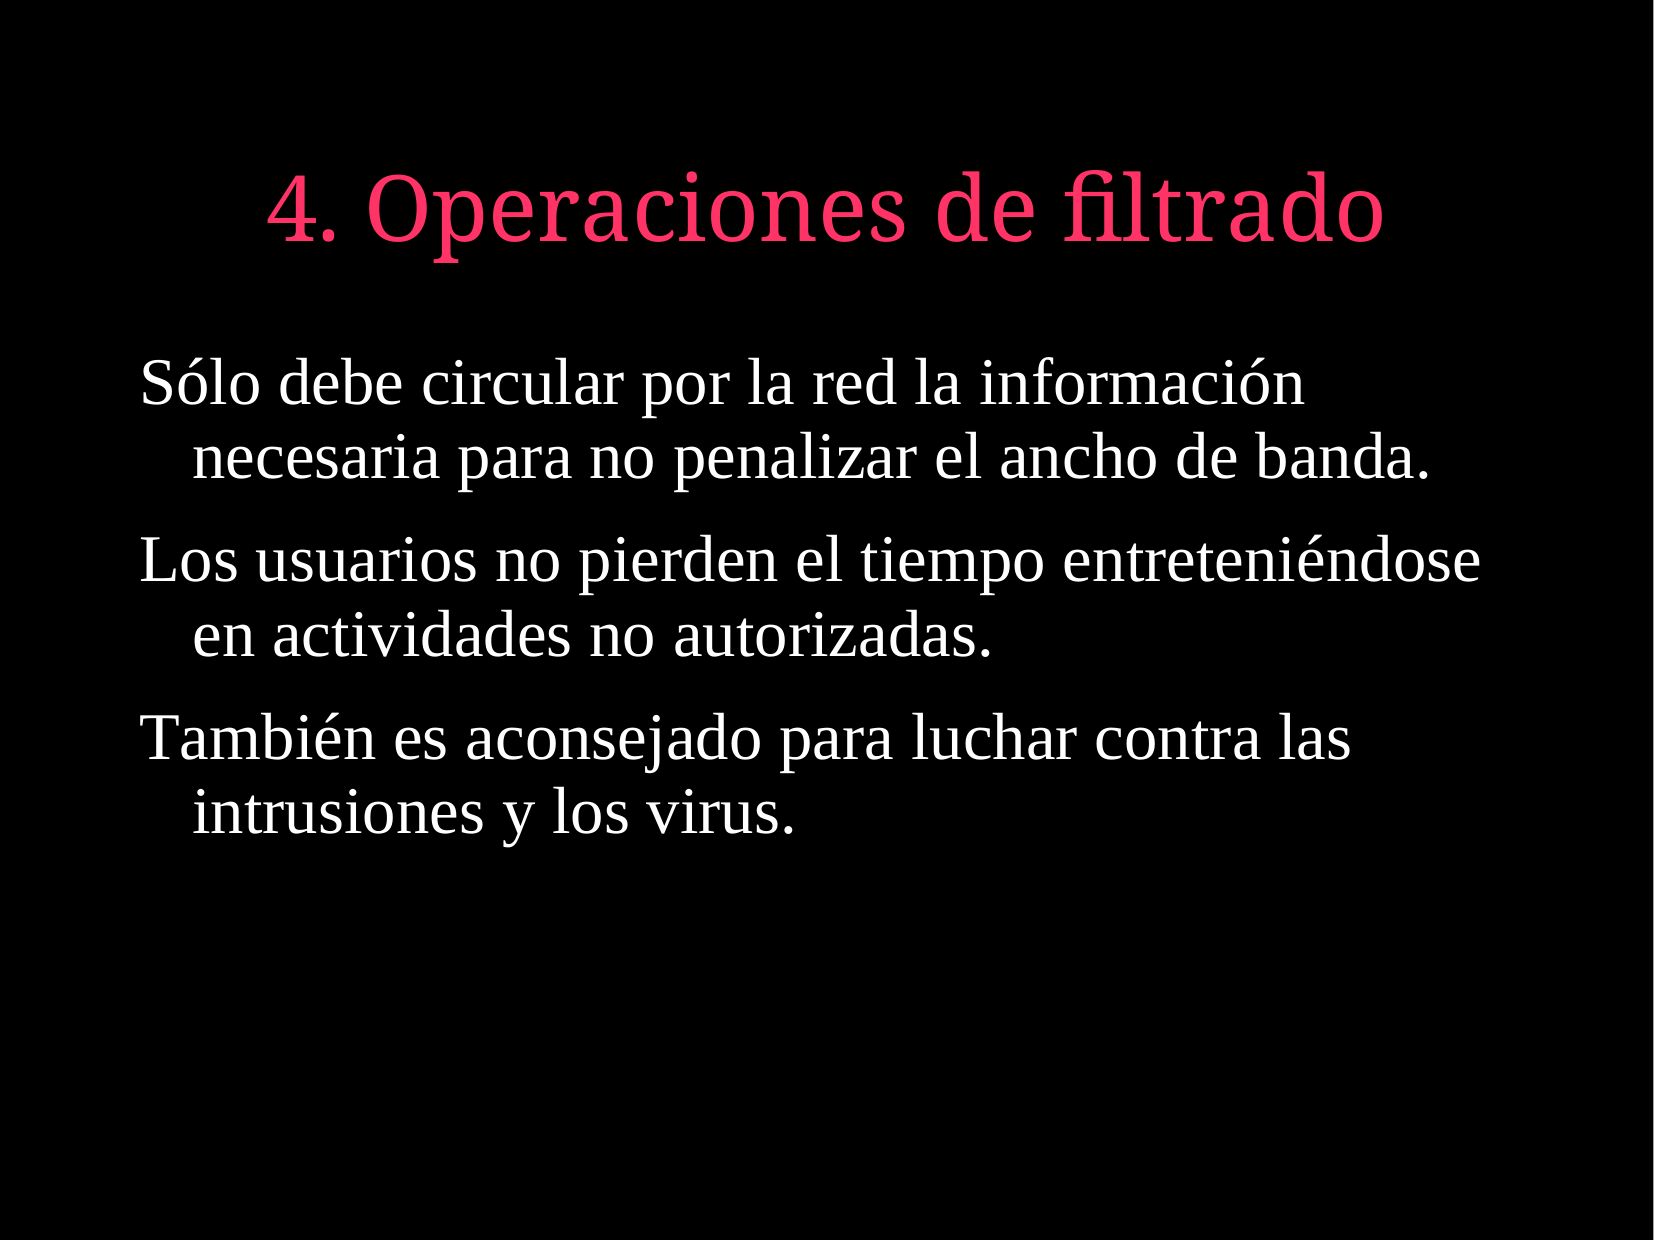

# 4. Operaciones de filtrado
Sólo debe circular por la red la información necesaria para no penalizar el ancho de banda.
Los usuarios no pierden el tiempo entreteniéndose en actividades no autorizadas.
También es aconsejado para luchar contra las intrusiones y los virus.